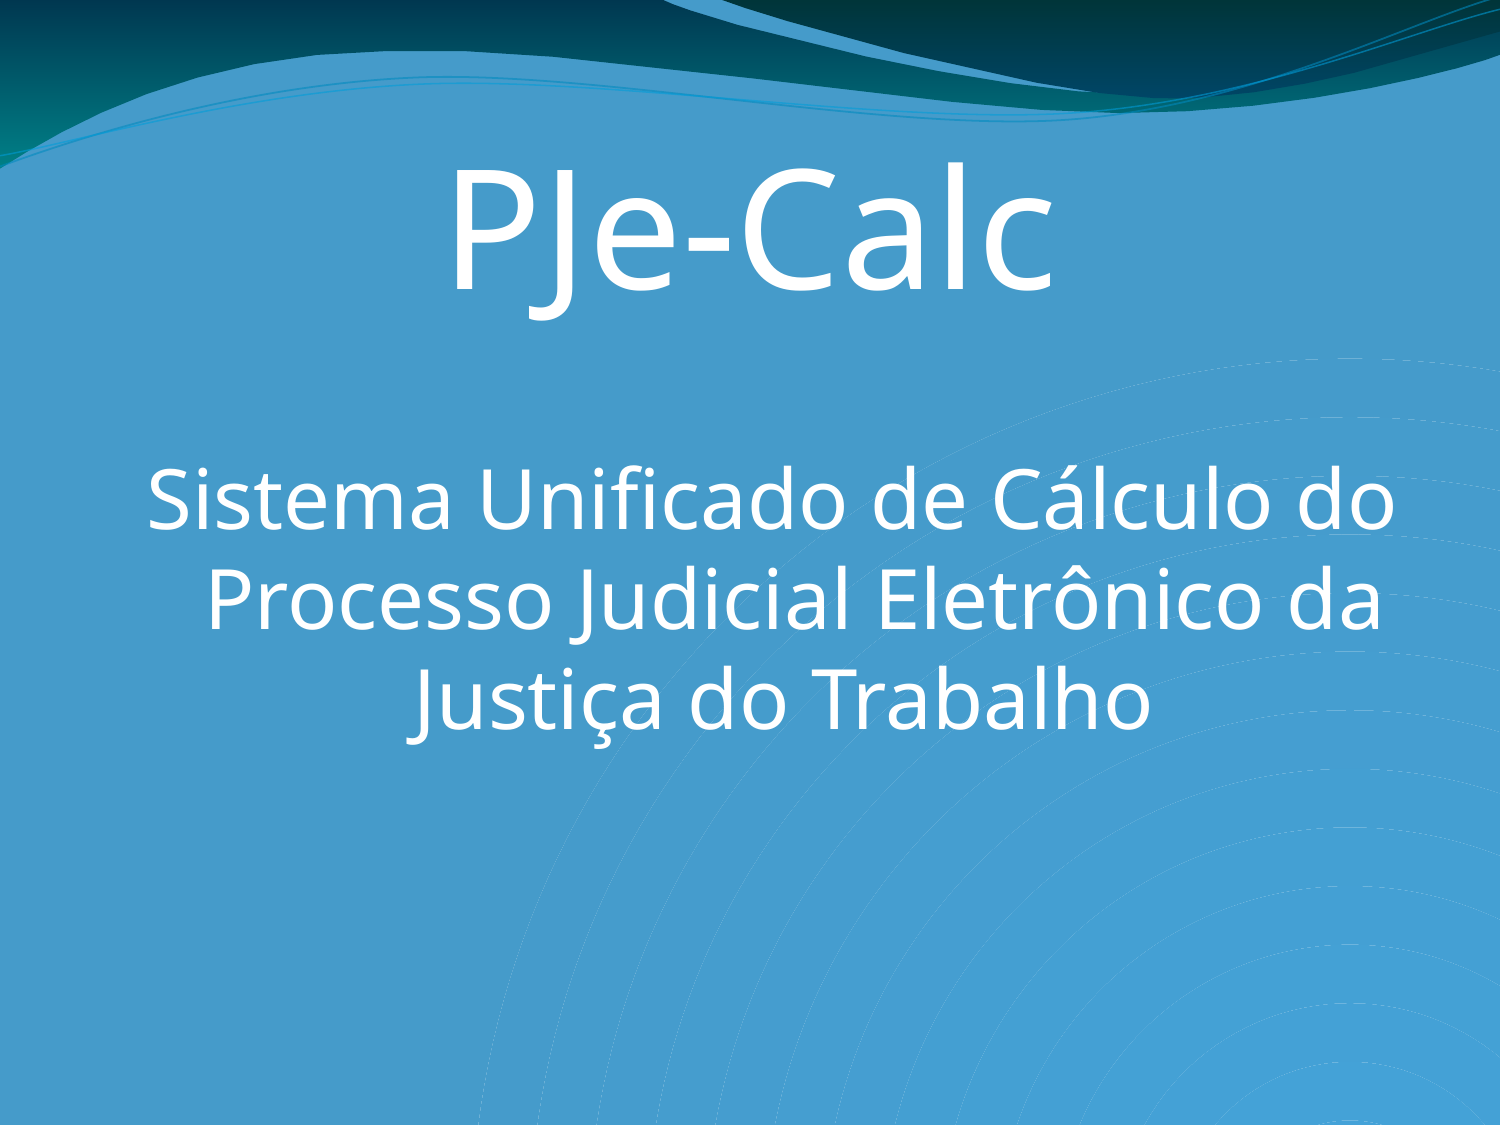

# PJe-Calc
Sistema Unificado de Cálculo do Processo Judicial Eletrônico da Justiça do Trabalho